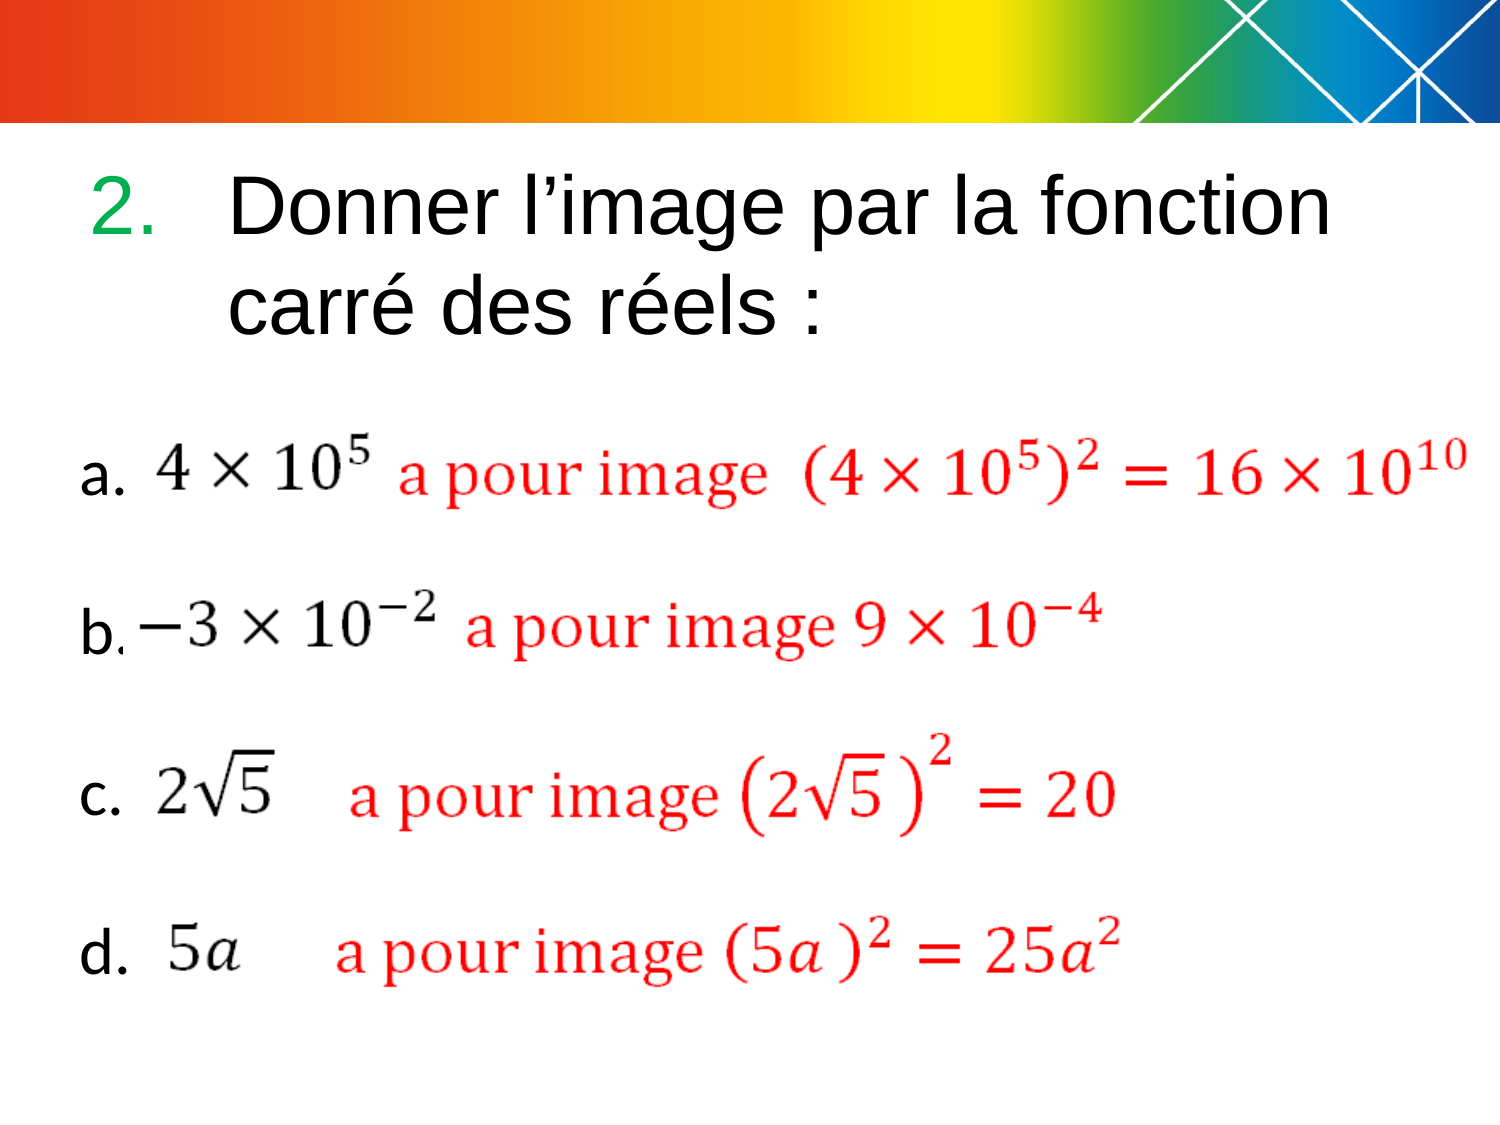

Donner l’image par la fonction carré des réels :
a.
b.
c.
d.